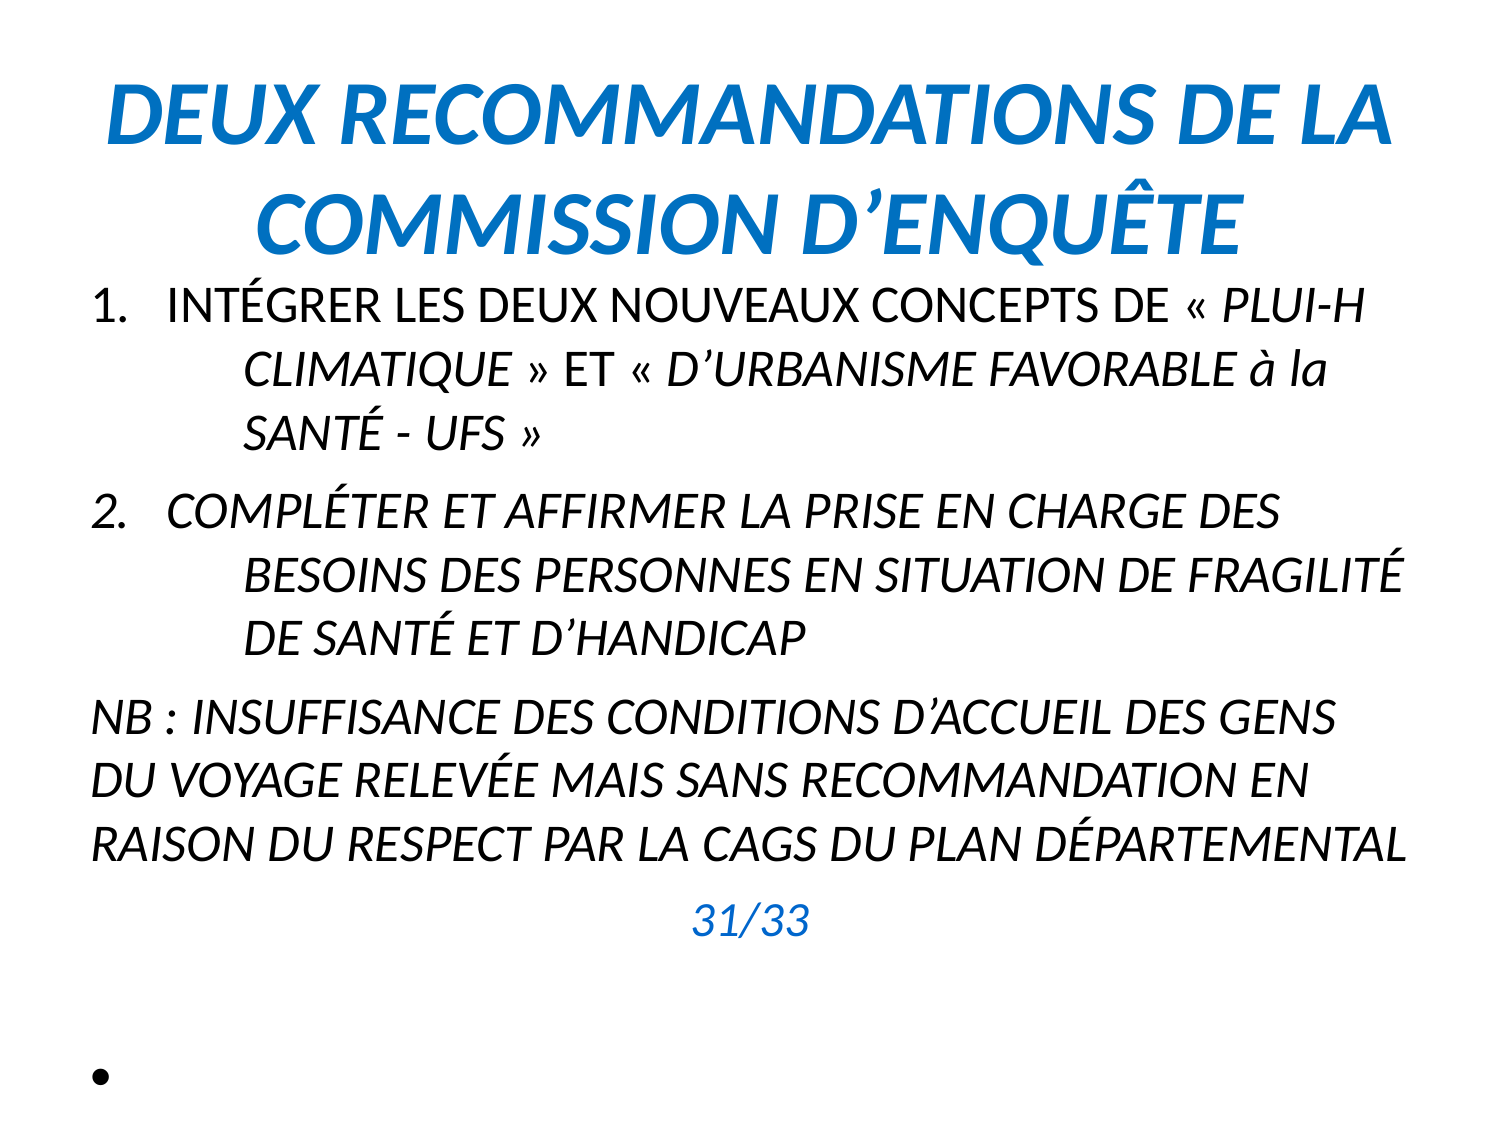

# DEUX RECOMMANDATIONS DE LA COMMISSION D’ENQUÊTE
INTÉGRER LES DEUX NOUVEAUX CONCEPTS DE « PLUI-H CLIMATIQUE » ET « D’URBANISME FAVORABLE à la SANTÉ - UFS »
COMPLÉTER ET AFFIRMER LA PRISE EN CHARGE DES BESOINS DES PERSONNES EN SITUATION DE FRAGILITÉ DE SANTÉ ET D’HANDICAP
NB : INSUFFISANCE DES CONDITIONS D’ACCUEIL DES GENS DU VOYAGE RELEVÉE MAIS SANS RECOMMANDATION EN RAISON DU RESPECT PAR LA CAGS DU PLAN DÉPARTEMENTAL
31/33